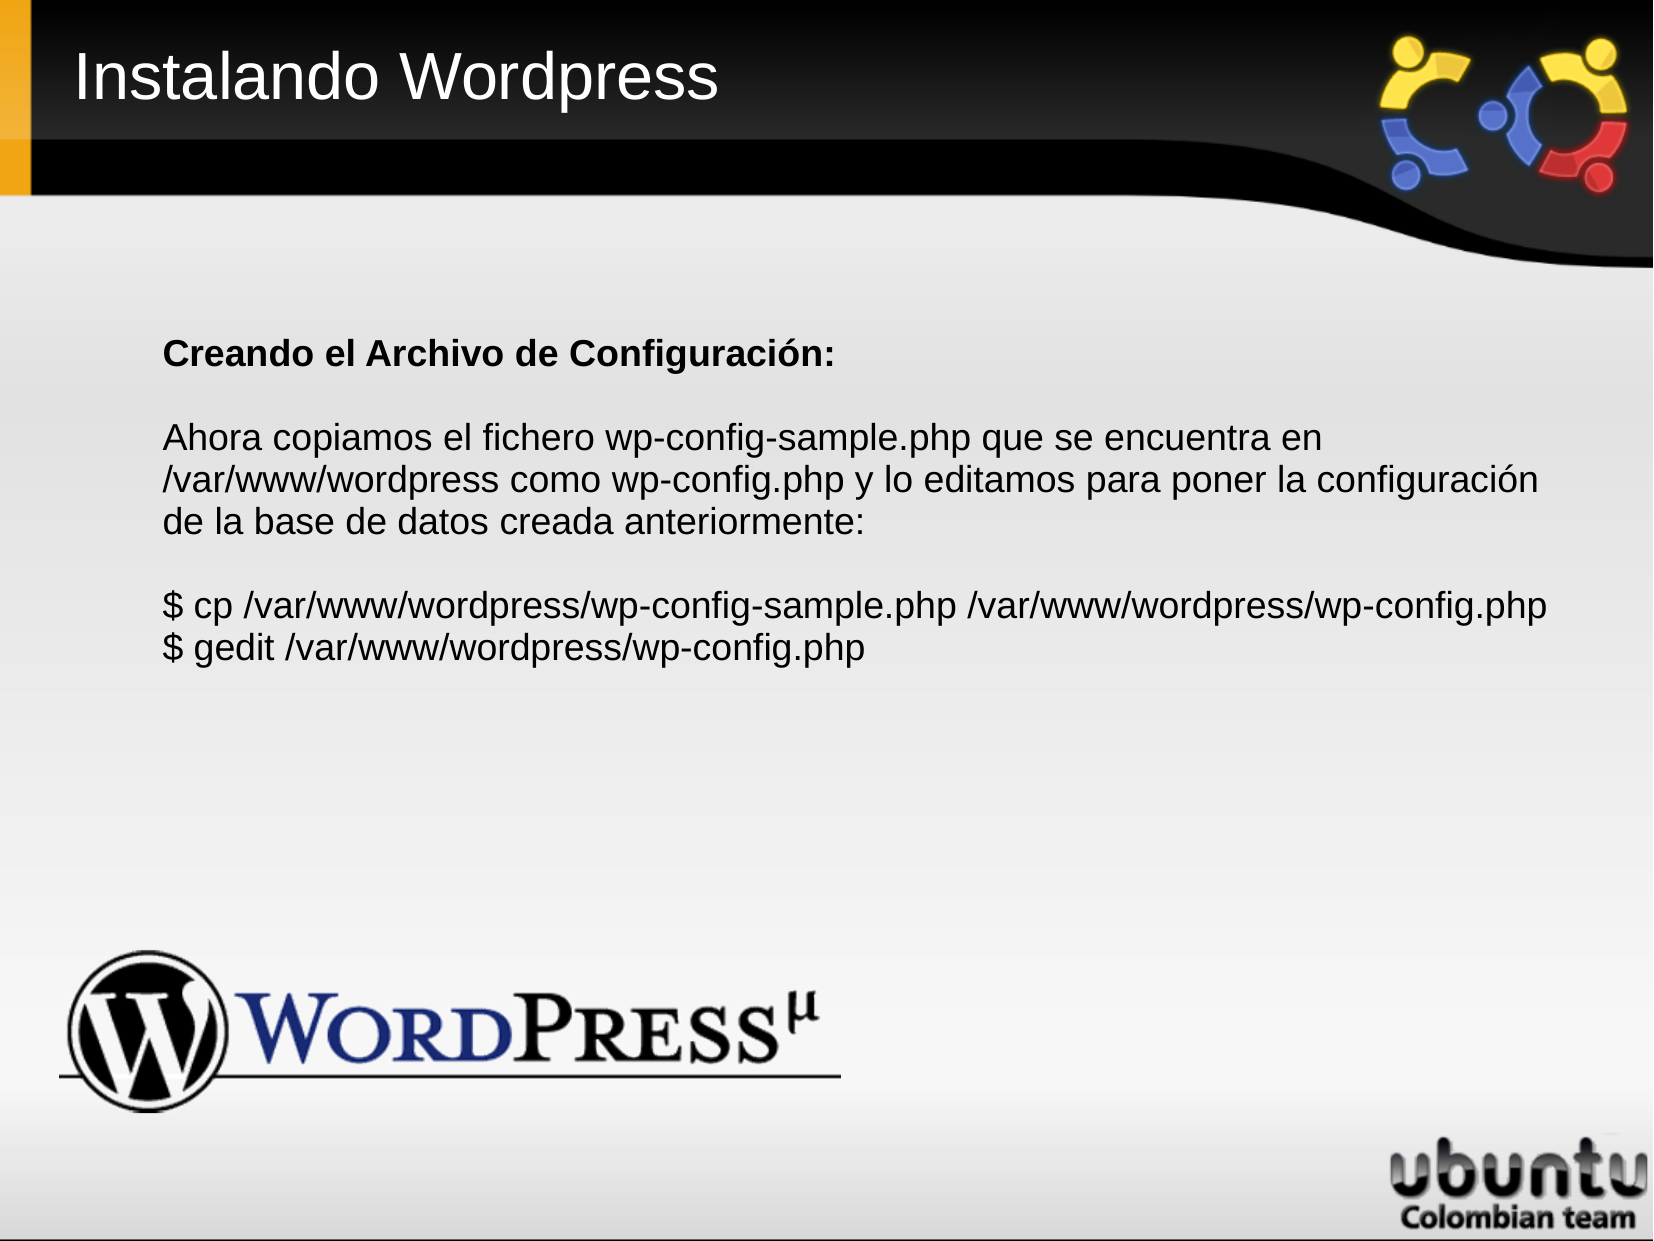

Instalando Wordpress
Creando el Archivo de Configuración:
Ahora copiamos el fichero wp-config-sample.php que se encuentra en /var/www/wordpress como wp-config.php y lo editamos para poner la configuración de la base de datos creada anteriormente:
$ cp /var/www/wordpress/wp-config-sample.php /var/www/wordpress/wp-config.php
$ gedit /var/www/wordpress/wp-config.php